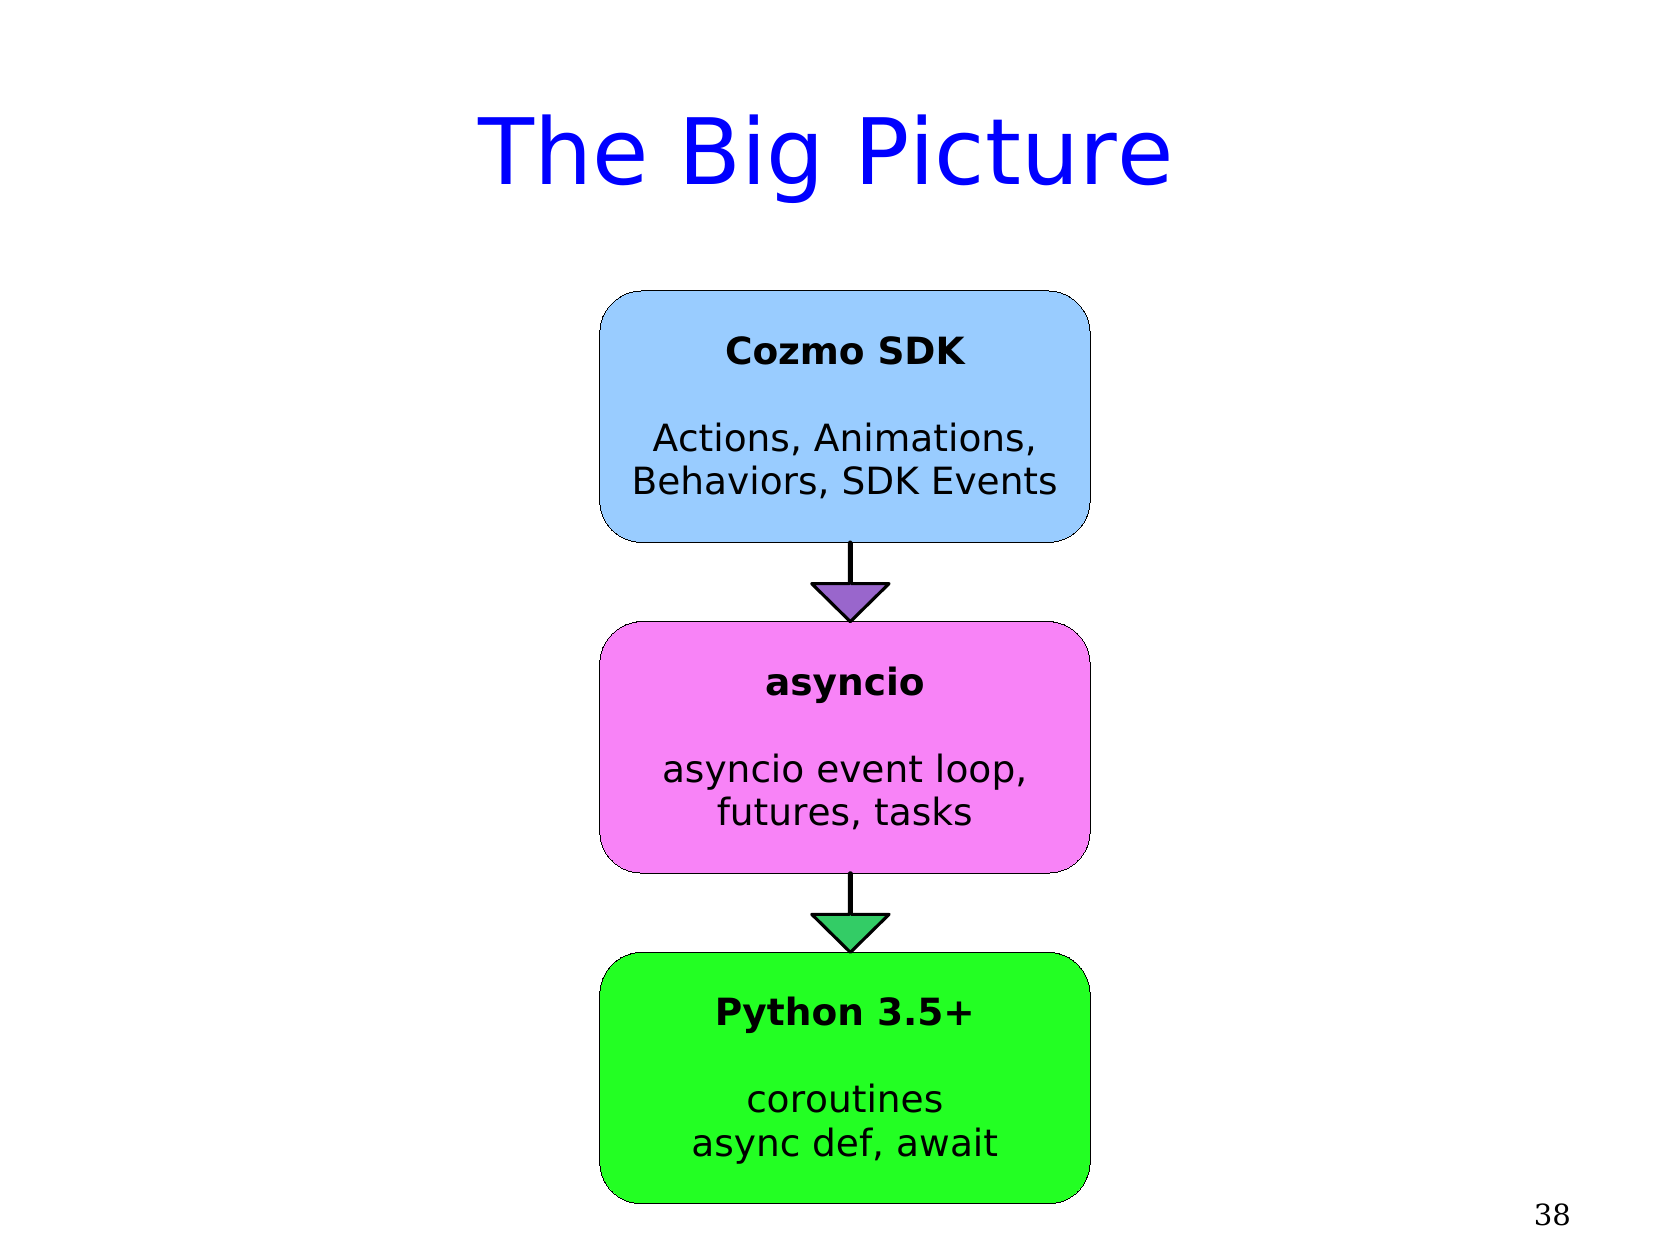

# The Big Picture
Cozmo SDK
Actions, Animations,
Behaviors, SDK Events
asyncio
asyncio event loop,
futures, tasks
Python 3.5+
coroutines
async def, await
38